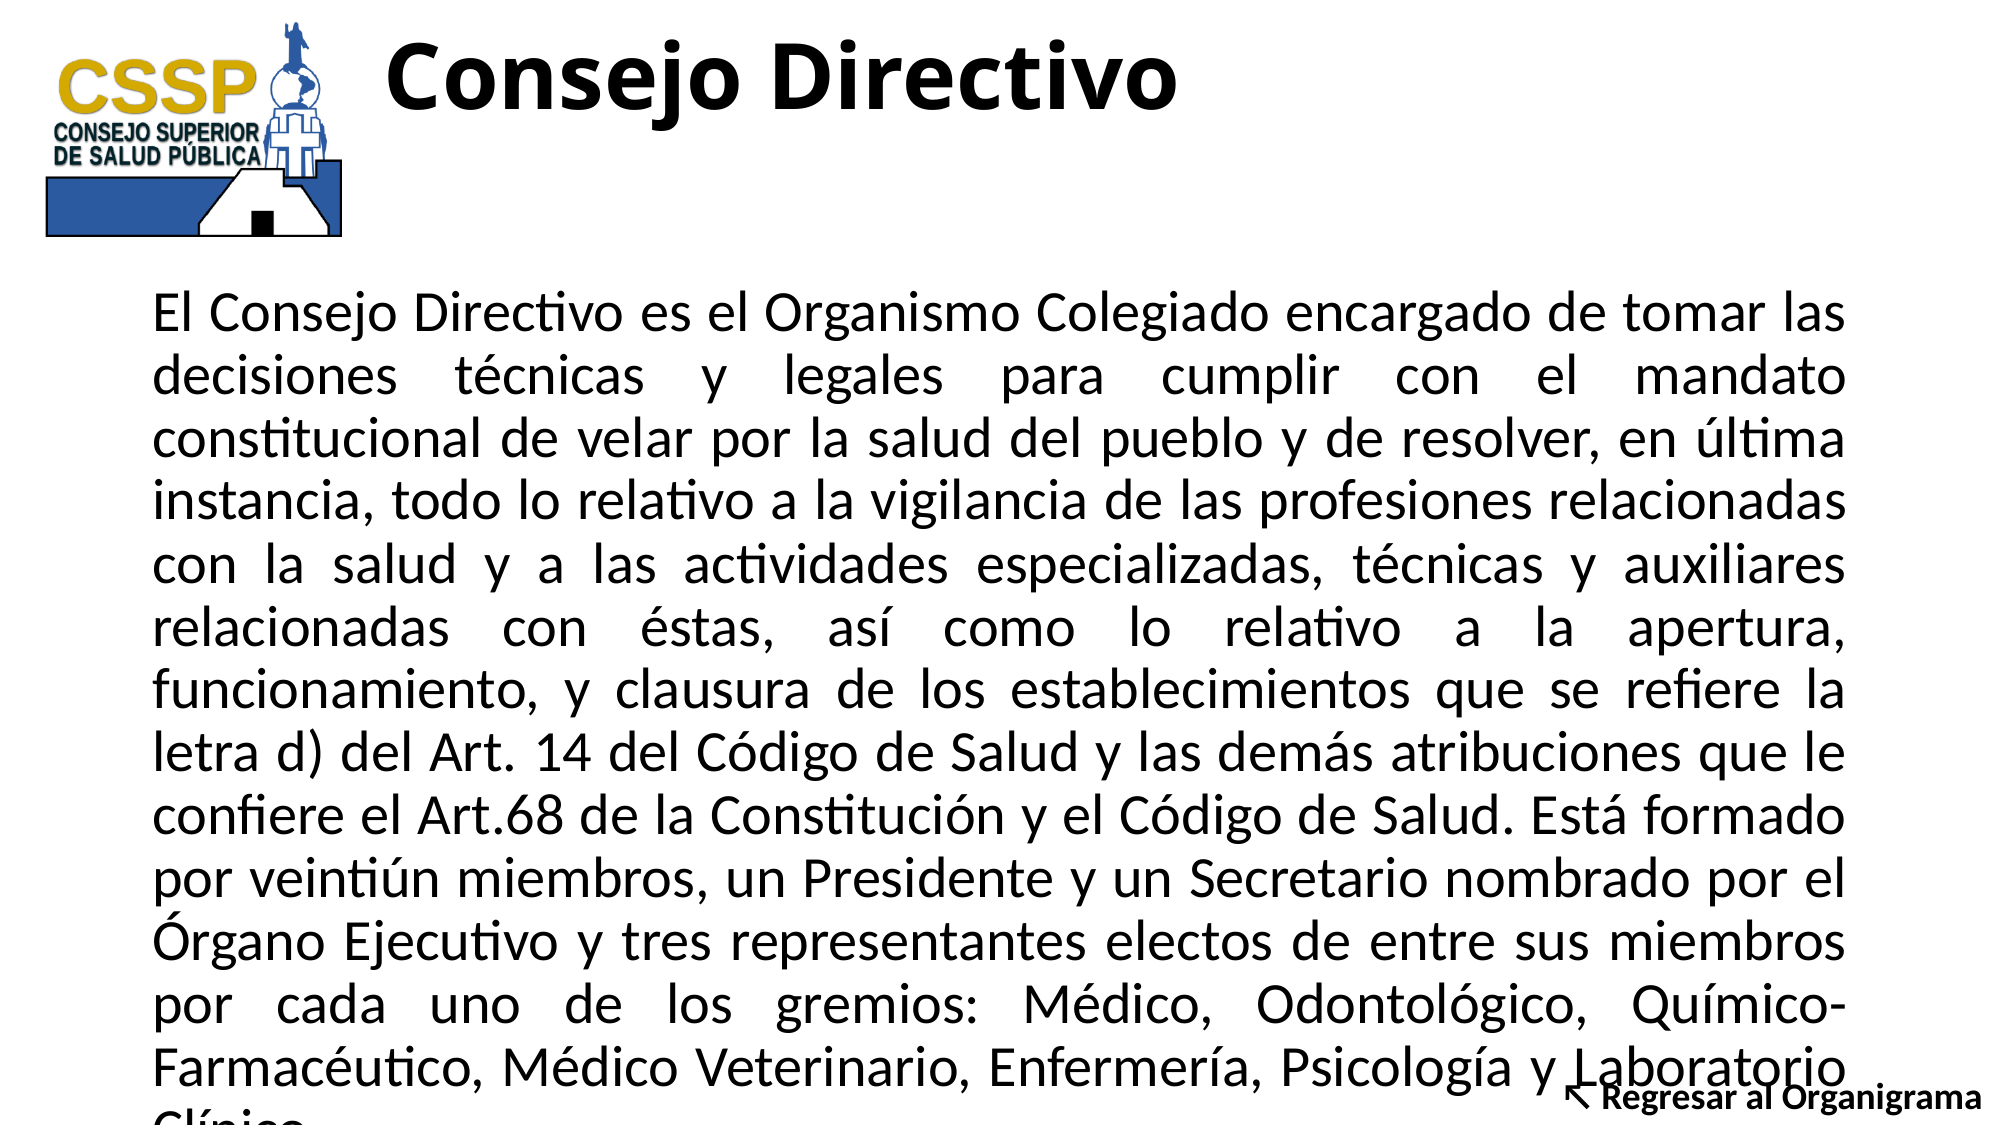

# Consejo Directivo
El Consejo Directivo es el Organismo Colegiado encargado de tomar las decisiones técnicas y legales para cumplir con el mandato constitucional de velar por la salud del pueblo y de resolver, en última instancia, todo lo relativo a la vigilancia de las profesiones relacionadas con la salud y a las actividades especializadas, técnicas y auxiliares relacionadas con éstas, así como lo relativo a la apertura, funcionamiento, y clausura de los establecimientos que se refiere la letra d) del Art. 14 del Código de Salud y las demás atribuciones que le confiere el Art.68 de la Constitución y el Código de Salud. Está formado por veintiún miembros, un Presidente y un Secretario nombrado por el Órgano Ejecutivo y tres representantes electos de entre sus miembros por cada uno de los gremios: Médico, Odontológico, Químico-Farmacéutico, Médico Veterinario, Enfermería, Psicología y Laboratorio Clínico
Representante: Presidente del Consejo Superior de Salud Pública, Lic. Elías Daniel Quinteros Valle .
Mujeres: 8
Hombres: 13
Total de empleados: 21
↖ Regresar al Organigrama